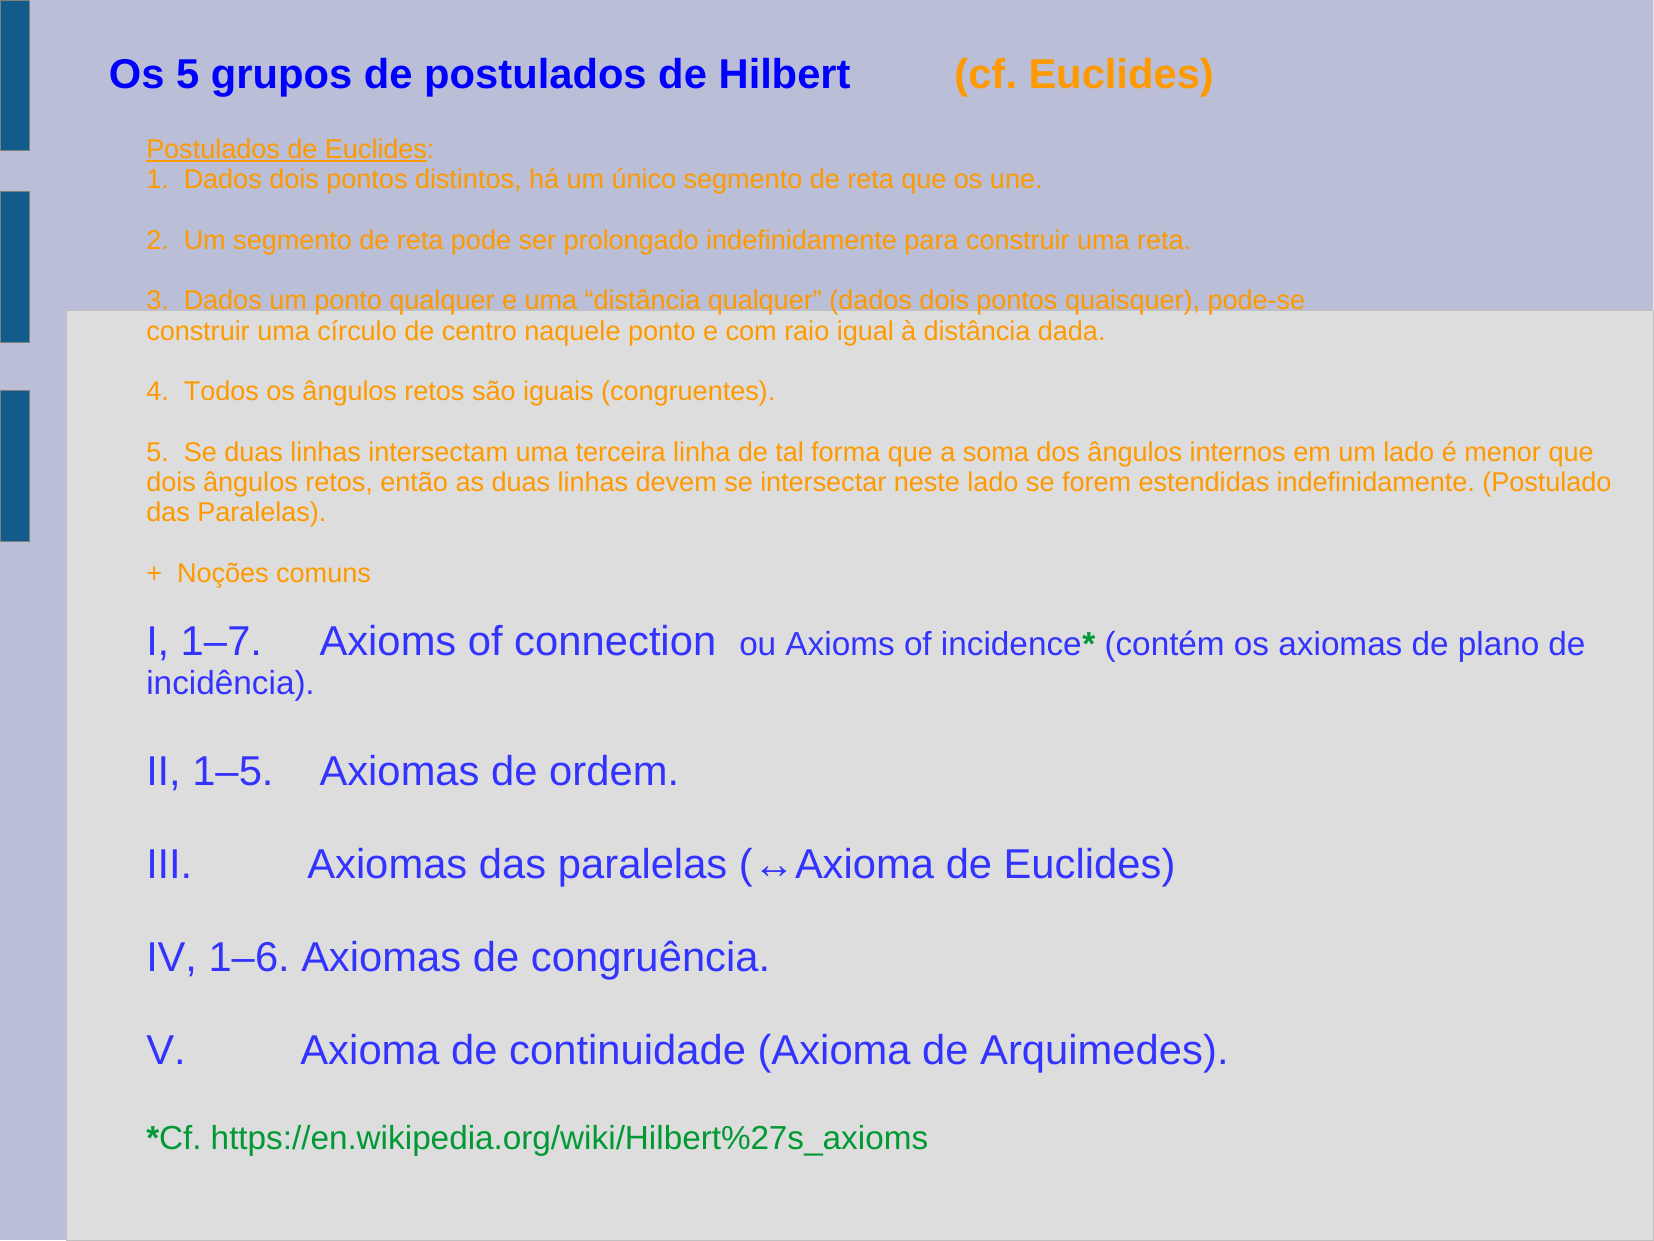

# Os 5 grupos de postulados de Hilbert (cf. Euclides)
Postulados de Euclides:
1. Dados dois pontos distintos, há um único segmento de reta que os une.
2. Um segmento de reta pode ser prolongado indefinidamente para construir uma reta.
3. Dados um ponto qualquer e uma “distância qualquer” (dados dois pontos quaisquer), pode-se
construir uma círculo de centro naquele ponto e com raio igual à distância dada.
4. Todos os ângulos retos são iguais (congruentes).
5. Se duas linhas intersectam uma terceira linha de tal forma que a soma dos ângulos internos em um lado é menor que dois ângulos retos, então as duas linhas devem se intersectar neste lado se forem estendidas indefinidamente. (Postulado das Paralelas).
+ Noções comuns
I, 1–7. Axioms of connection ou Axioms of incidence* (contém os axiomas de plano de incidência).
II, 1–5. Axiomas de ordem.
III. Axiomas das paralelas (↔Axioma de Euclides)
IV, 1–6. Axiomas de congruência.
V. Axioma de continuidade (Axioma de Arquimedes).
*Cf. https://en.wikipedia.org/wiki/Hilbert%27s_axioms